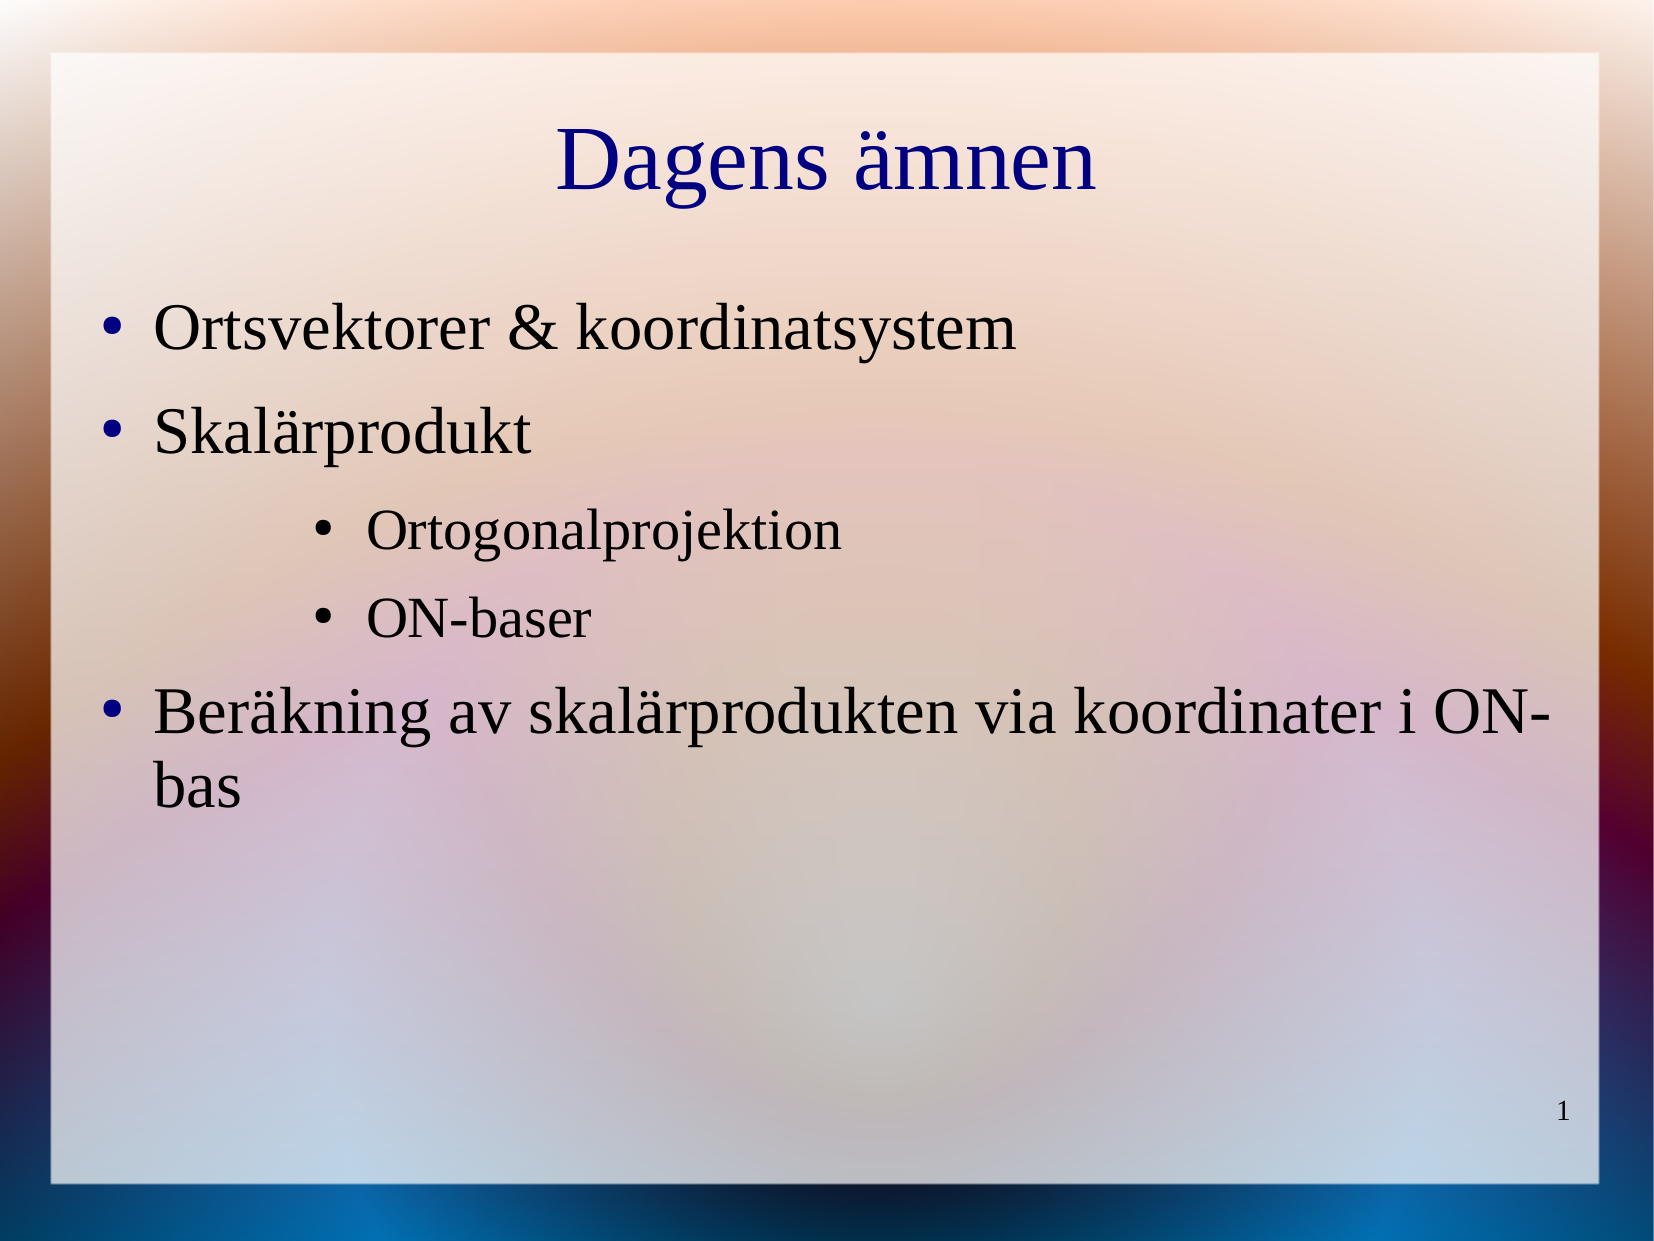

# Dagens ämnen
Ortsvektorer & koordinatsystem
Skalärprodukt
Ortogonalprojektion
ON-baser
Beräkning av skalärprodukten via koordinater i ON-bas
1